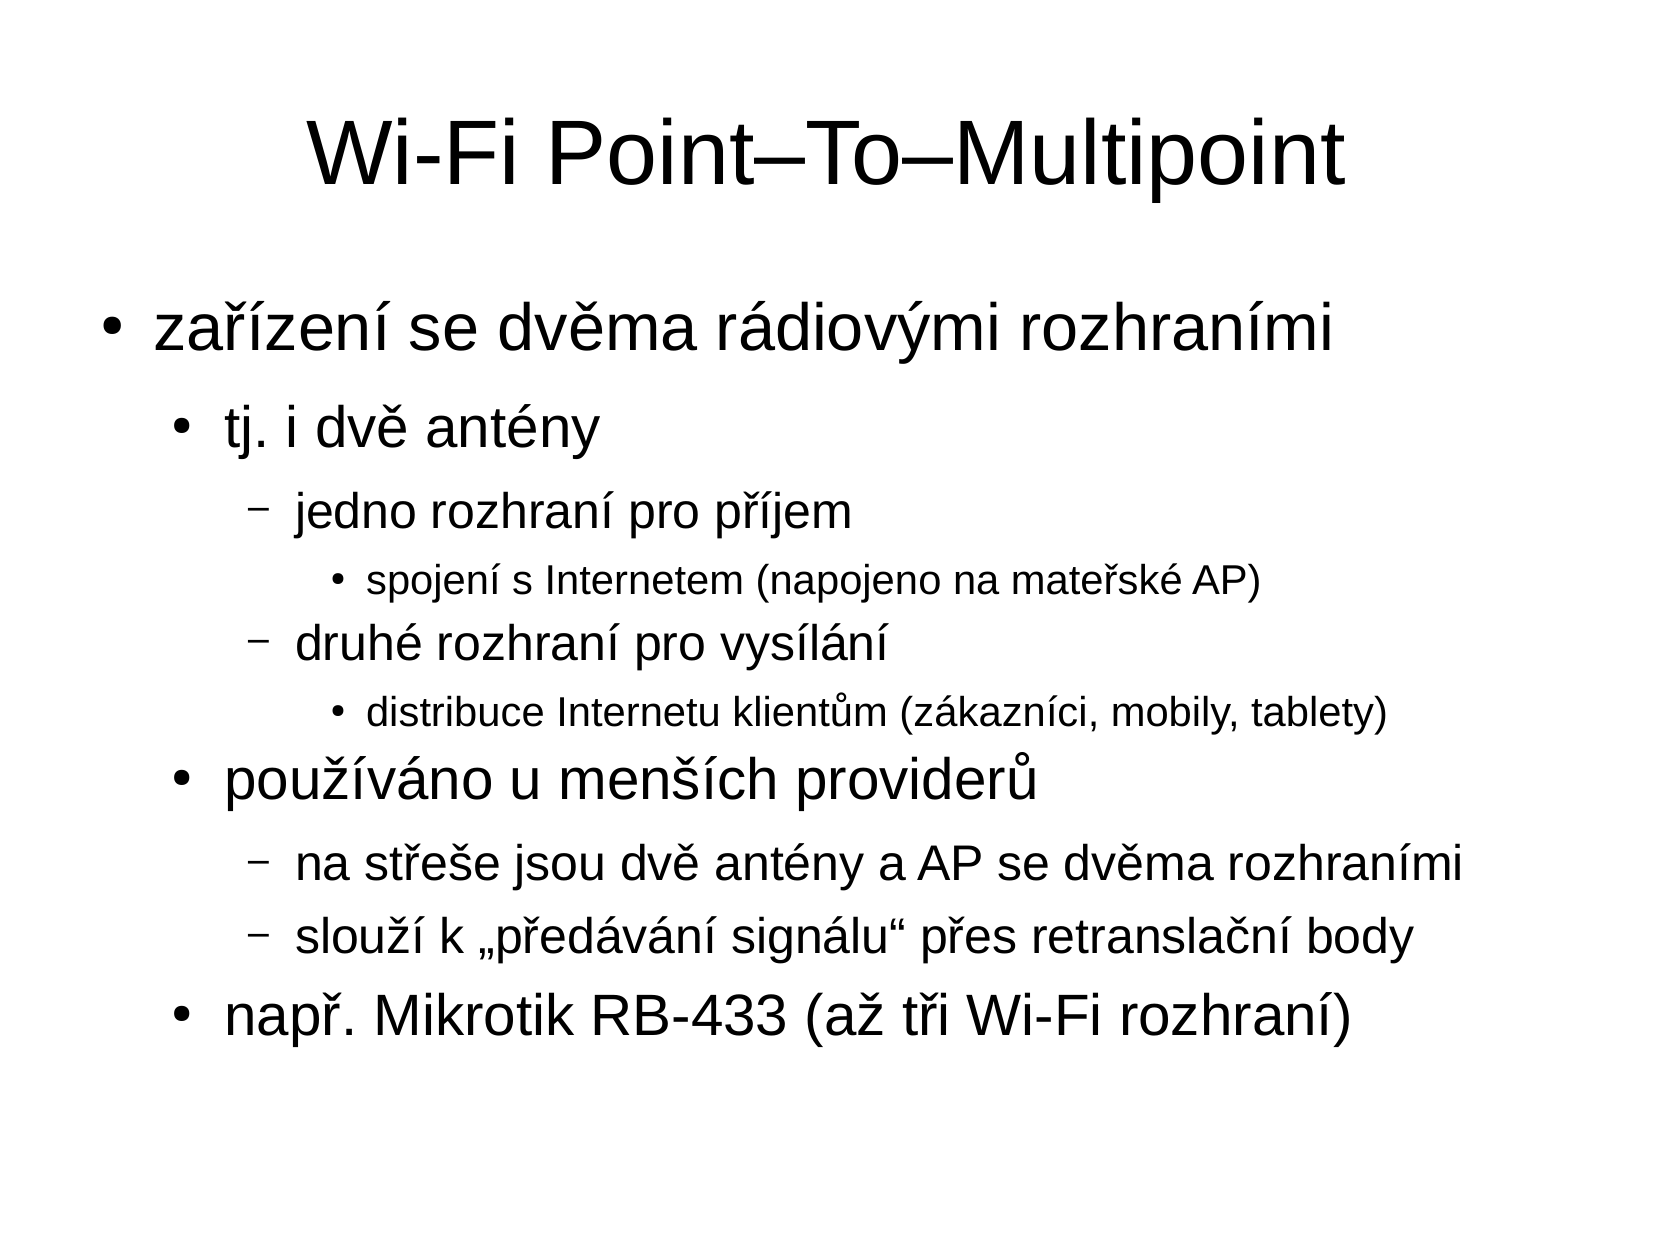

# Wi-Fi Point–To–Multipoint
zařízení se dvěma rádiovými rozhraními
tj. i dvě antény
jedno rozhraní pro příjem
spojení s Internetem (napojeno na mateřské AP)
druhé rozhraní pro vysílání
distribuce Internetu klientům (zákazníci, mobily, tablety)
používáno u menších providerů
na střeše jsou dvě antény a AP se dvěma rozhraními
slouží k „předávání signálu“ přes retranslační body
např. Mikrotik RB-433 (až tři Wi-Fi rozhraní)